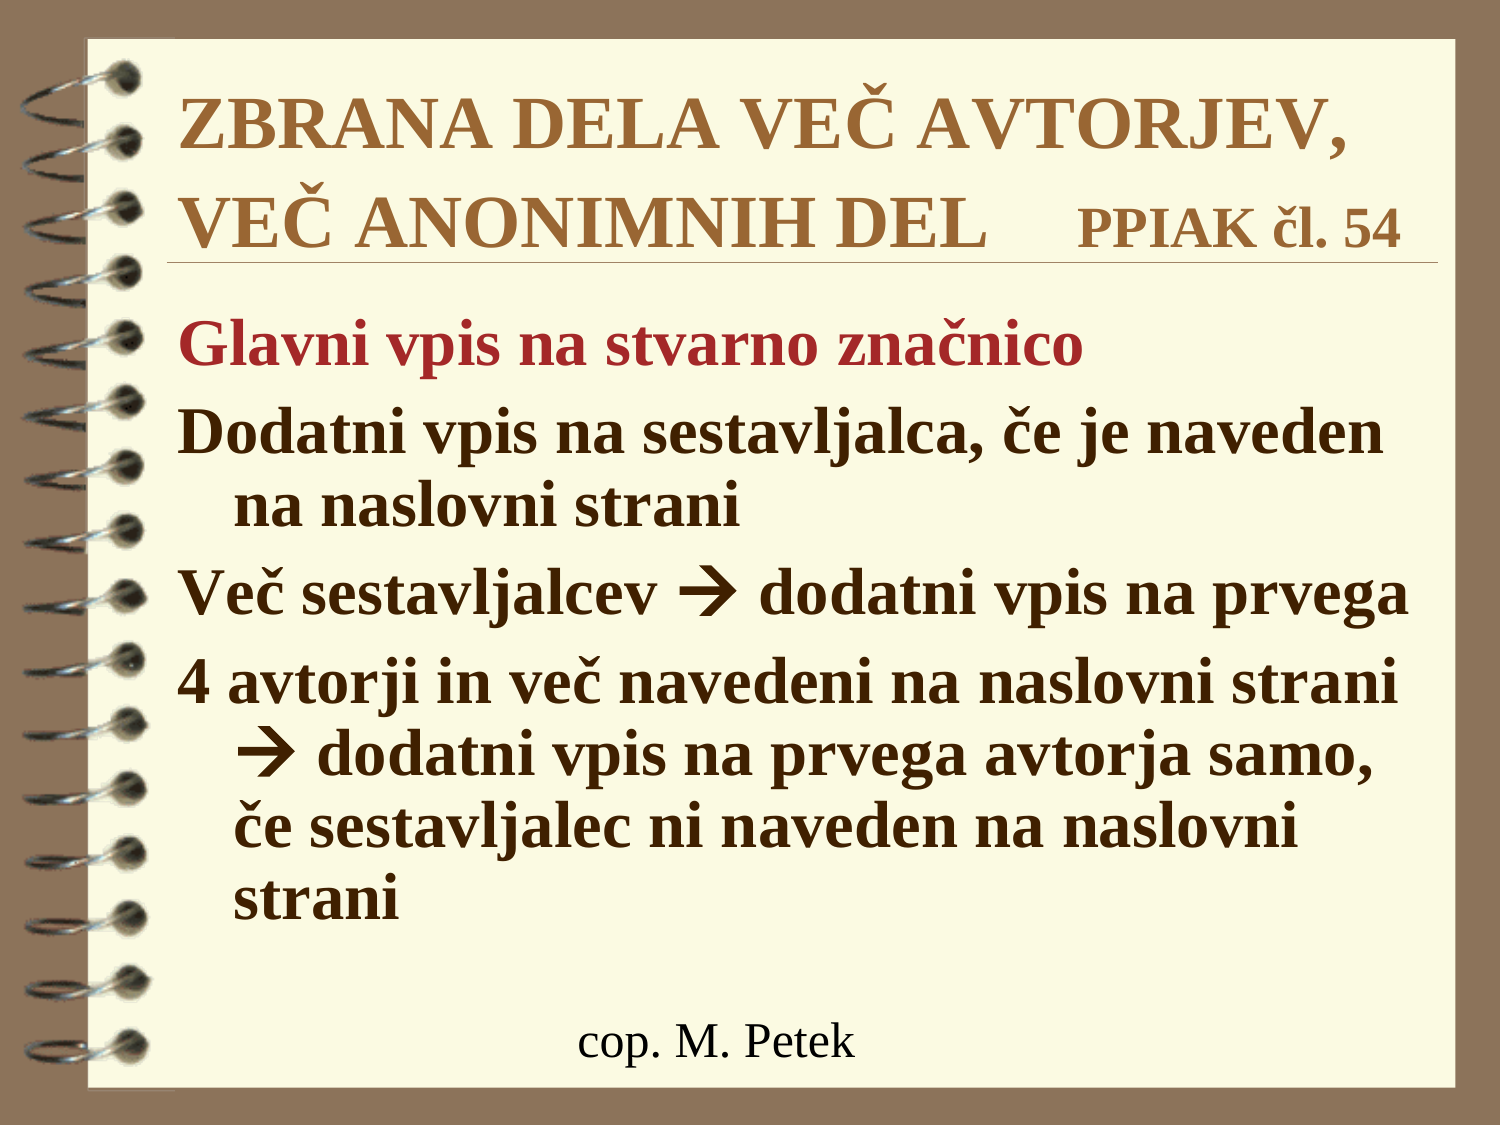

# ZBRANA DELA VEČ AVTORJEV, VEČ ANONIMNIH DEL 	PPIAK čl. 54
Glavni vpis na stvarno značnico
Dodatni vpis na sestavljalca, če je naveden na naslovni strani
Več sestavljalcev  dodatni vpis na prvega
4 avtorji in več navedeni na naslovni strani  dodatni vpis na prvega avtorja samo, če sestavljalec ni naveden na naslovni strani
cop. M. Petek